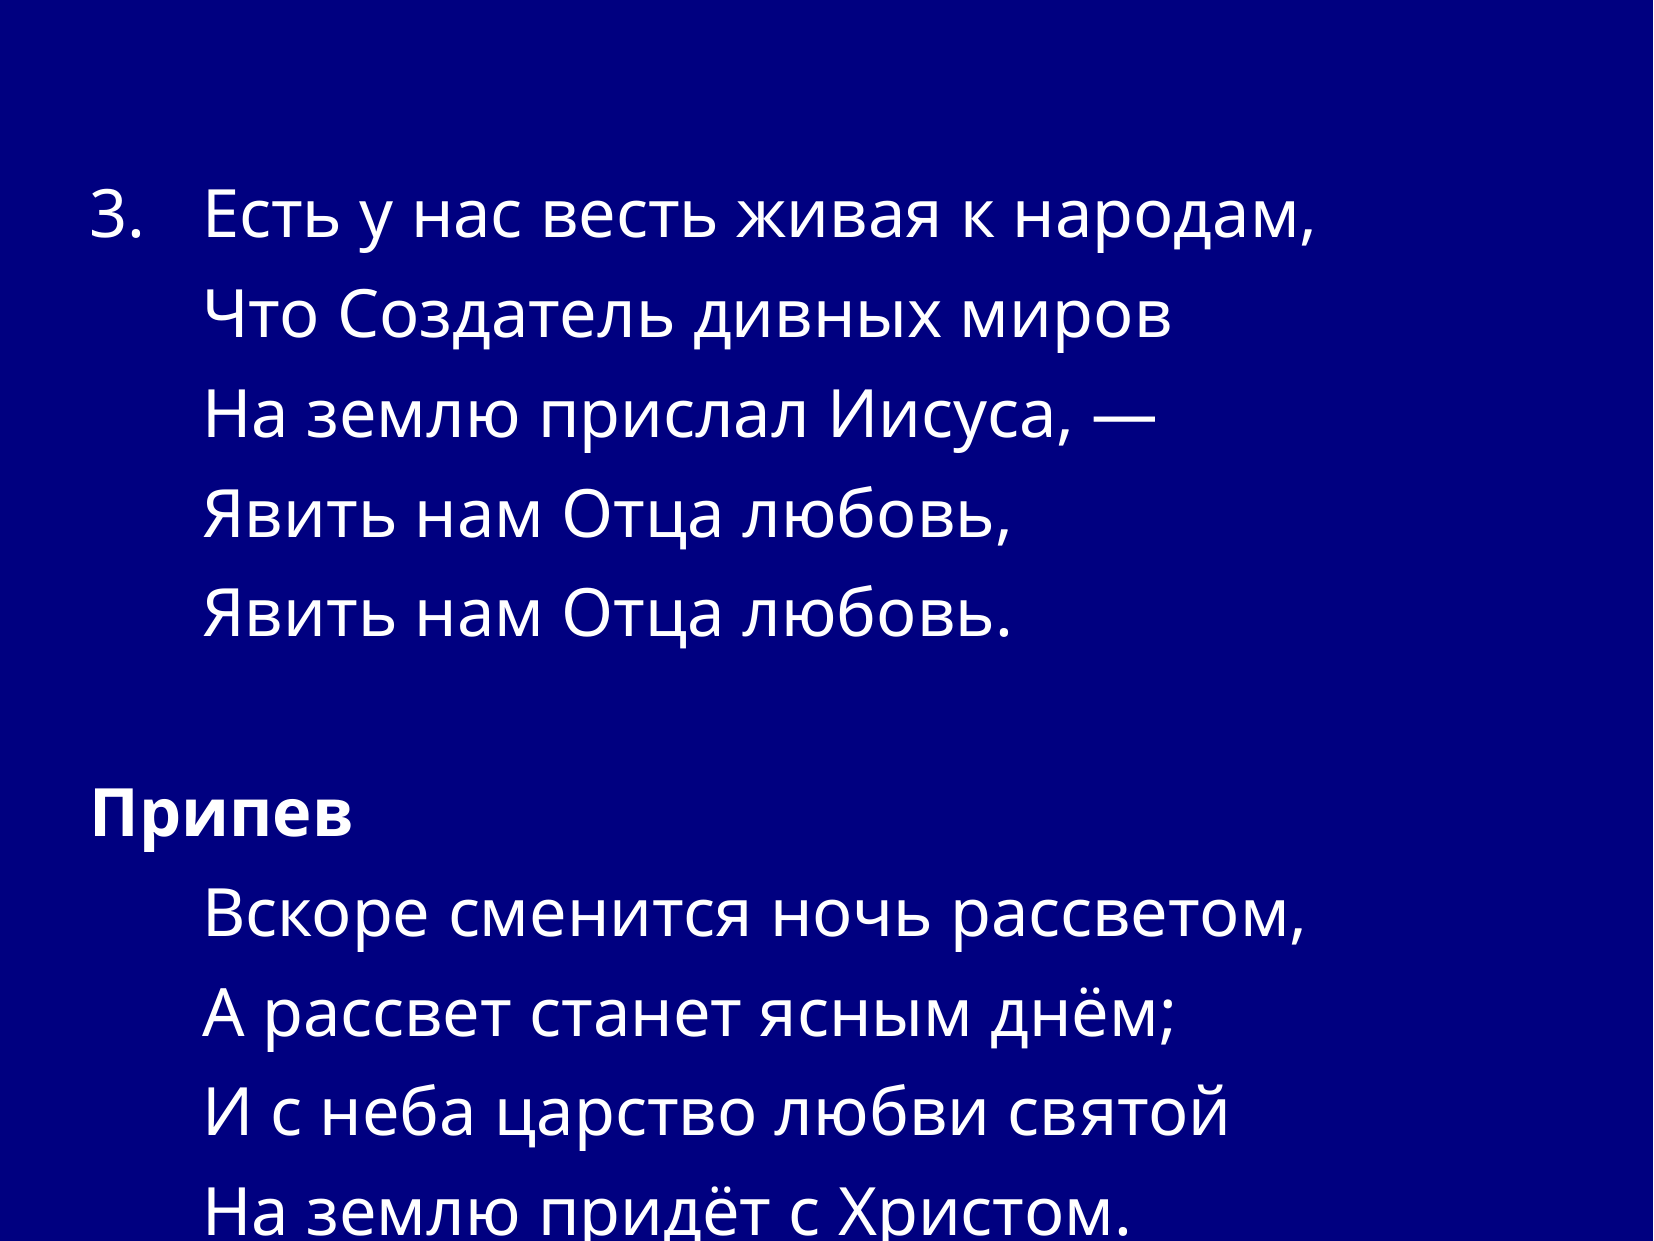

3.	Есть у нас весть живая к народам,
	Что Создатель дивных миров
	На землю прислал Иисуса, —
	Явить нам Отца любовь,
	Явить нам Отца любовь.
Припев
	Вскоре сменится ночь рассветом,
	А рассвет станет ясным днём;
	И с неба царство любви святой
	На землю придёт с Христом.